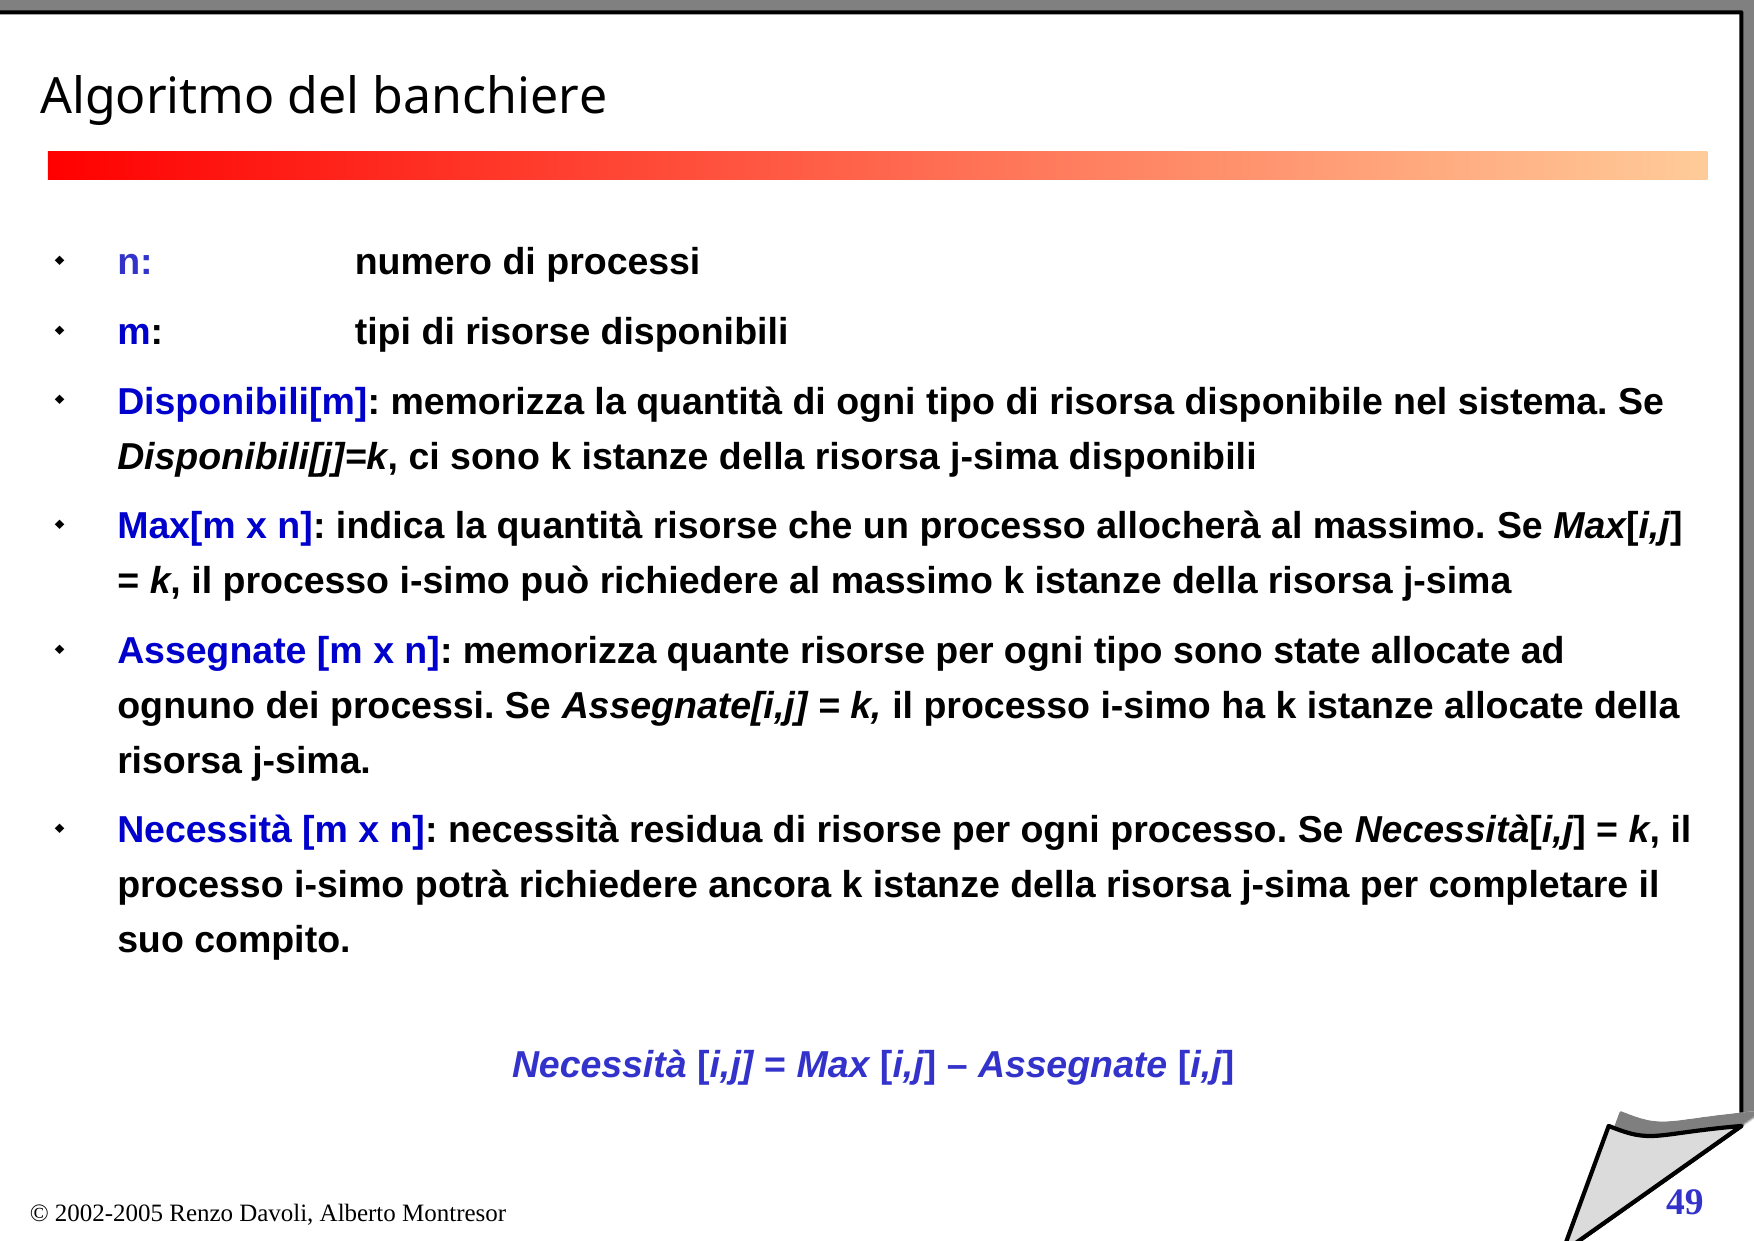

# Algoritmo del banchiere
n:		numero di processi
m:		tipi di risorse disponibili
Disponibili[m]: memorizza la quantità di ogni tipo di risorsa disponibile nel sistema. Se Disponibili[j]=k, ci sono k istanze della risorsa j-sima disponibili
Max[m x n]: indica la quantità risorse che un processo allocherà al massimo. Se Max[i,j] = k, il processo i-simo può richiedere al massimo k istanze della risorsa j-sima
Assegnate [m x n]: memorizza quante risorse per ogni tipo sono state allocate ad ognuno dei processi. Se Assegnate[i,j] = k, il processo i-simo ha k istanze allocate della risorsa j-sima.
Necessità [m x n]: necessità residua di risorse per ogni processo. Se Necessità[i,j] = k, il processo i-simo potrà richiedere ancora k istanze della risorsa j-sima per completare il suo compito.
Necessità [i,j] = Max [i,j] – Assegnate [i,j]